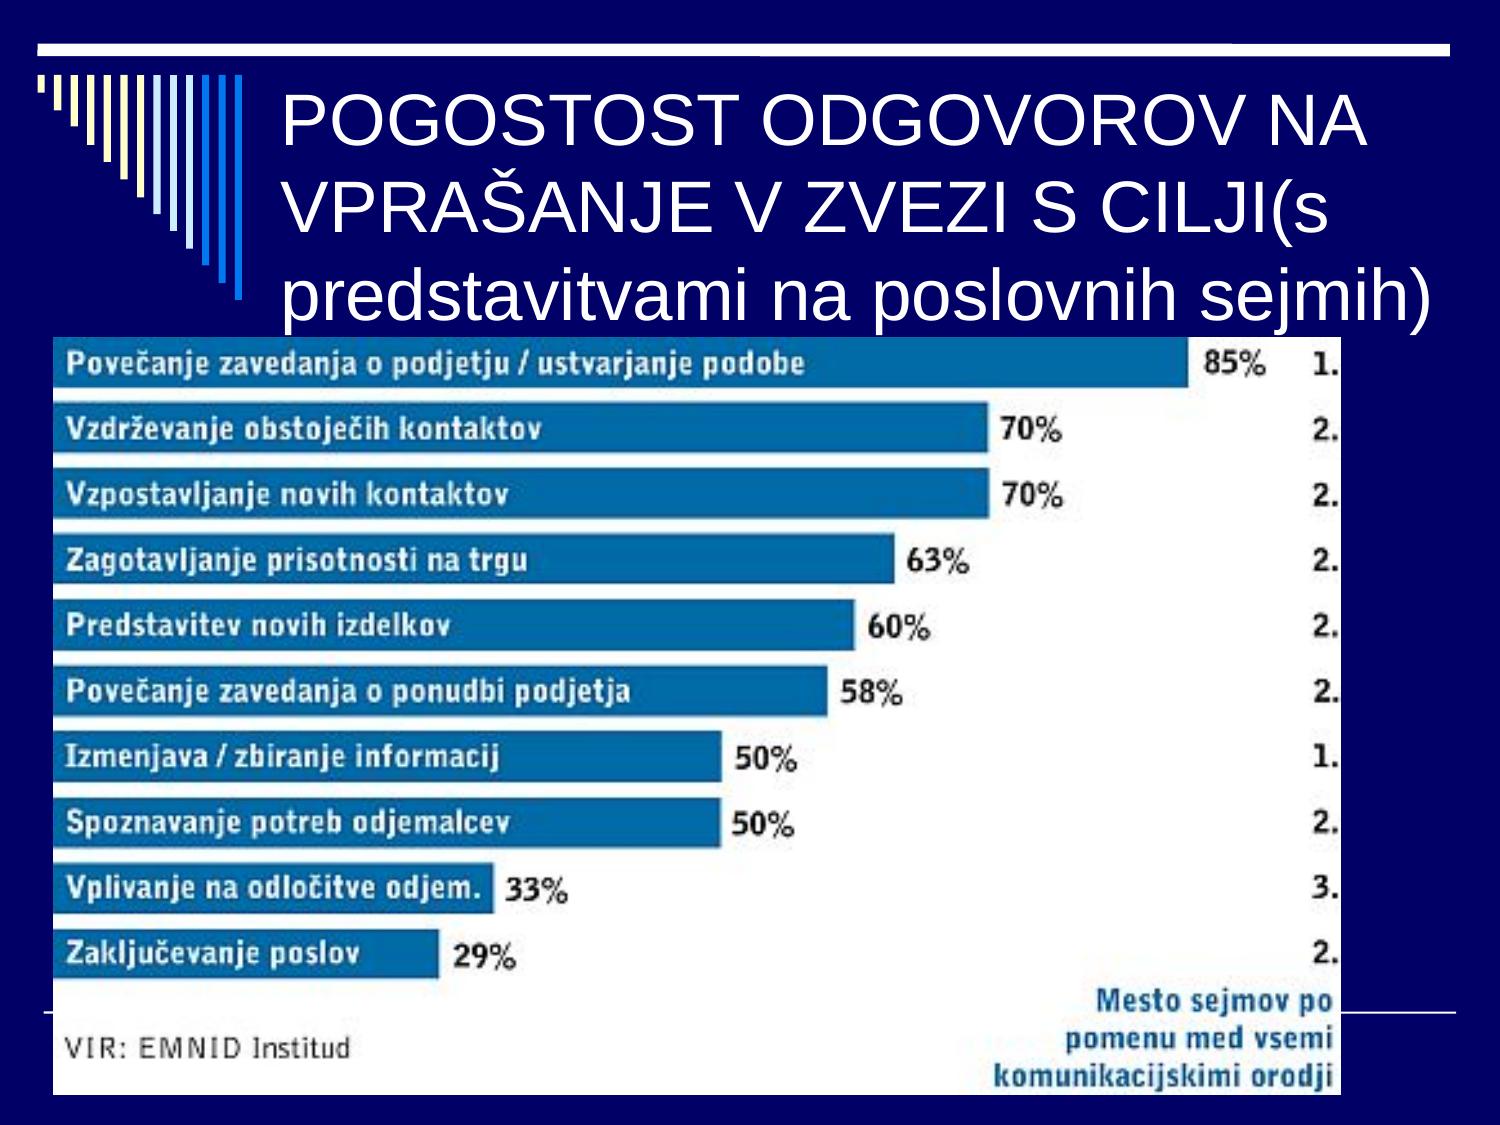

| |
| --- |
# POGOSTOST ODGOVOROV NA VPRAŠANJE V ZVEZI S CILJI(s predstavitvami na poslovnih sejmih)